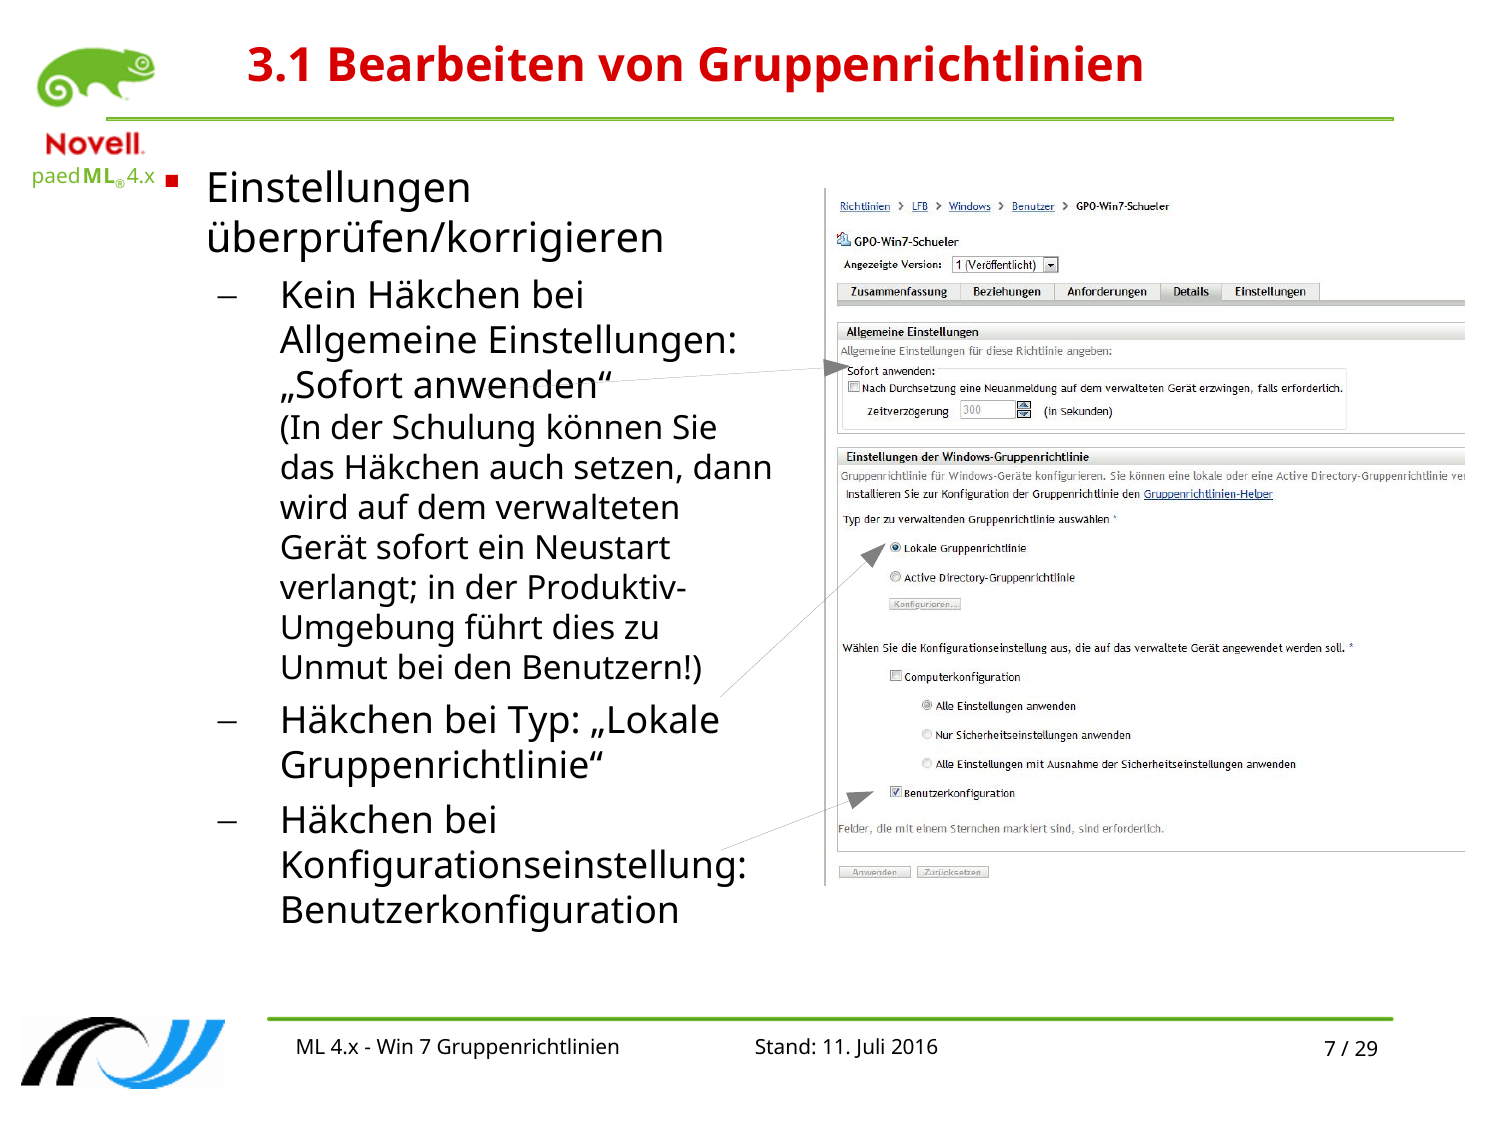

# 3.1 Bearbeiten von Gruppenrichtlinien
Einstellungen überprüfen/korrigieren
Kein Häkchen bei Allgemeine Einstellungen: „Sofort anwenden“
(In der Schulung können Sie das Häkchen auch setzen, dann wird auf dem verwalteten Gerät sofort ein Neustart verlangt; in der Produktiv-Umgebung führt dies zu Unmut bei den Benutzern!)
Häkchen bei Typ: „Lokale Gruppenrichtlinie“
Häkchen bei Konfigurationseinstellung: Benutzerkonfiguration
ML 4.x - Win 7 Gruppenrichtlinien
11. Juli 2016
7